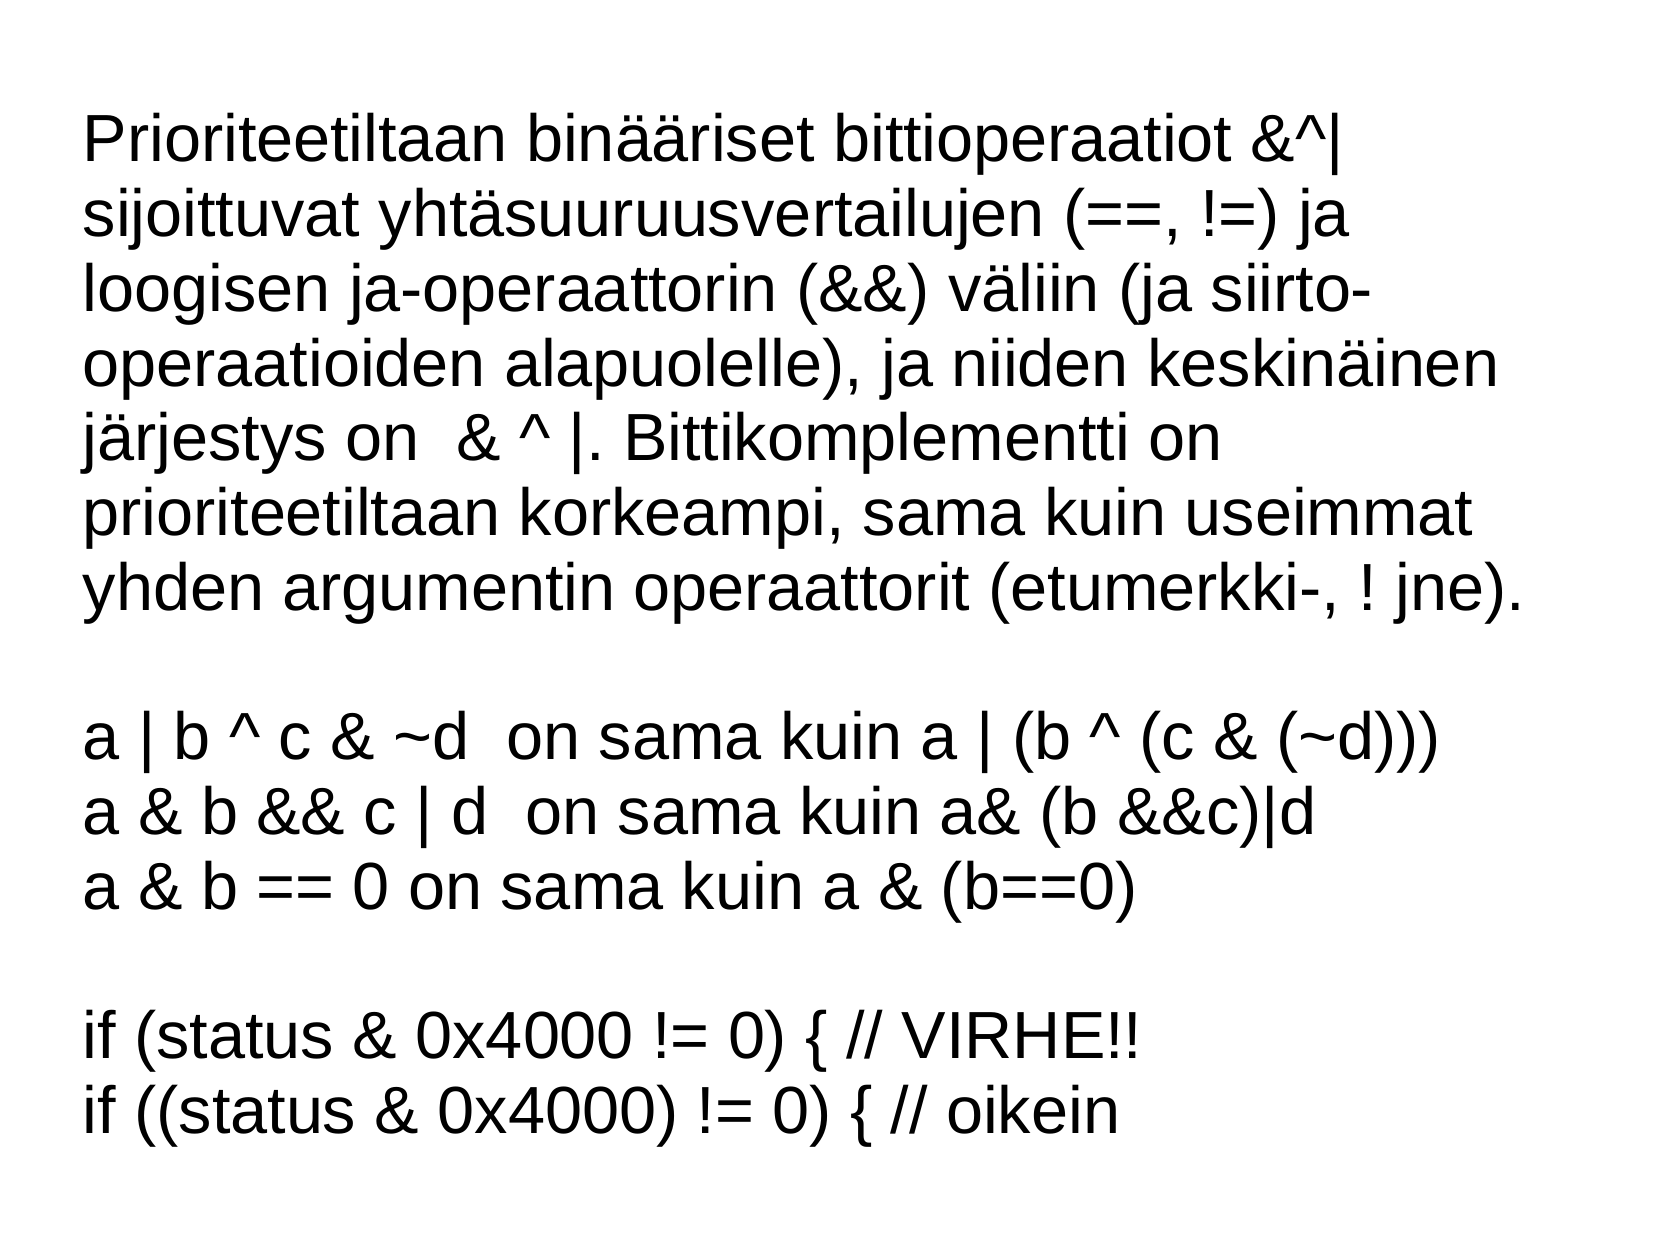

Prioriteetiltaan binääriset bittioperaatiot &^| sijoittuvat yhtäsuuruusvertailujen (==, !=) ja loogisen ja-operaattorin (&&) väliin (ja siirto-operaatioiden alapuolelle), ja niiden keskinäinen järjestys on & ^ |. Bittikomplementti on prioriteetiltaan korkeampi, sama kuin useimmat yhden argumentin operaattorit (etumerkki-, ! jne).
a | b ^ c & ~d on sama kuin a | (b ^ (c & (~d)))
a & b && c | d on sama kuin a& (b &&c)|d
a & b == 0 on sama kuin a & (b==0)
if (status & 0x4000 != 0) { // VIRHE!!
if ((status & 0x4000) != 0) { // oikein